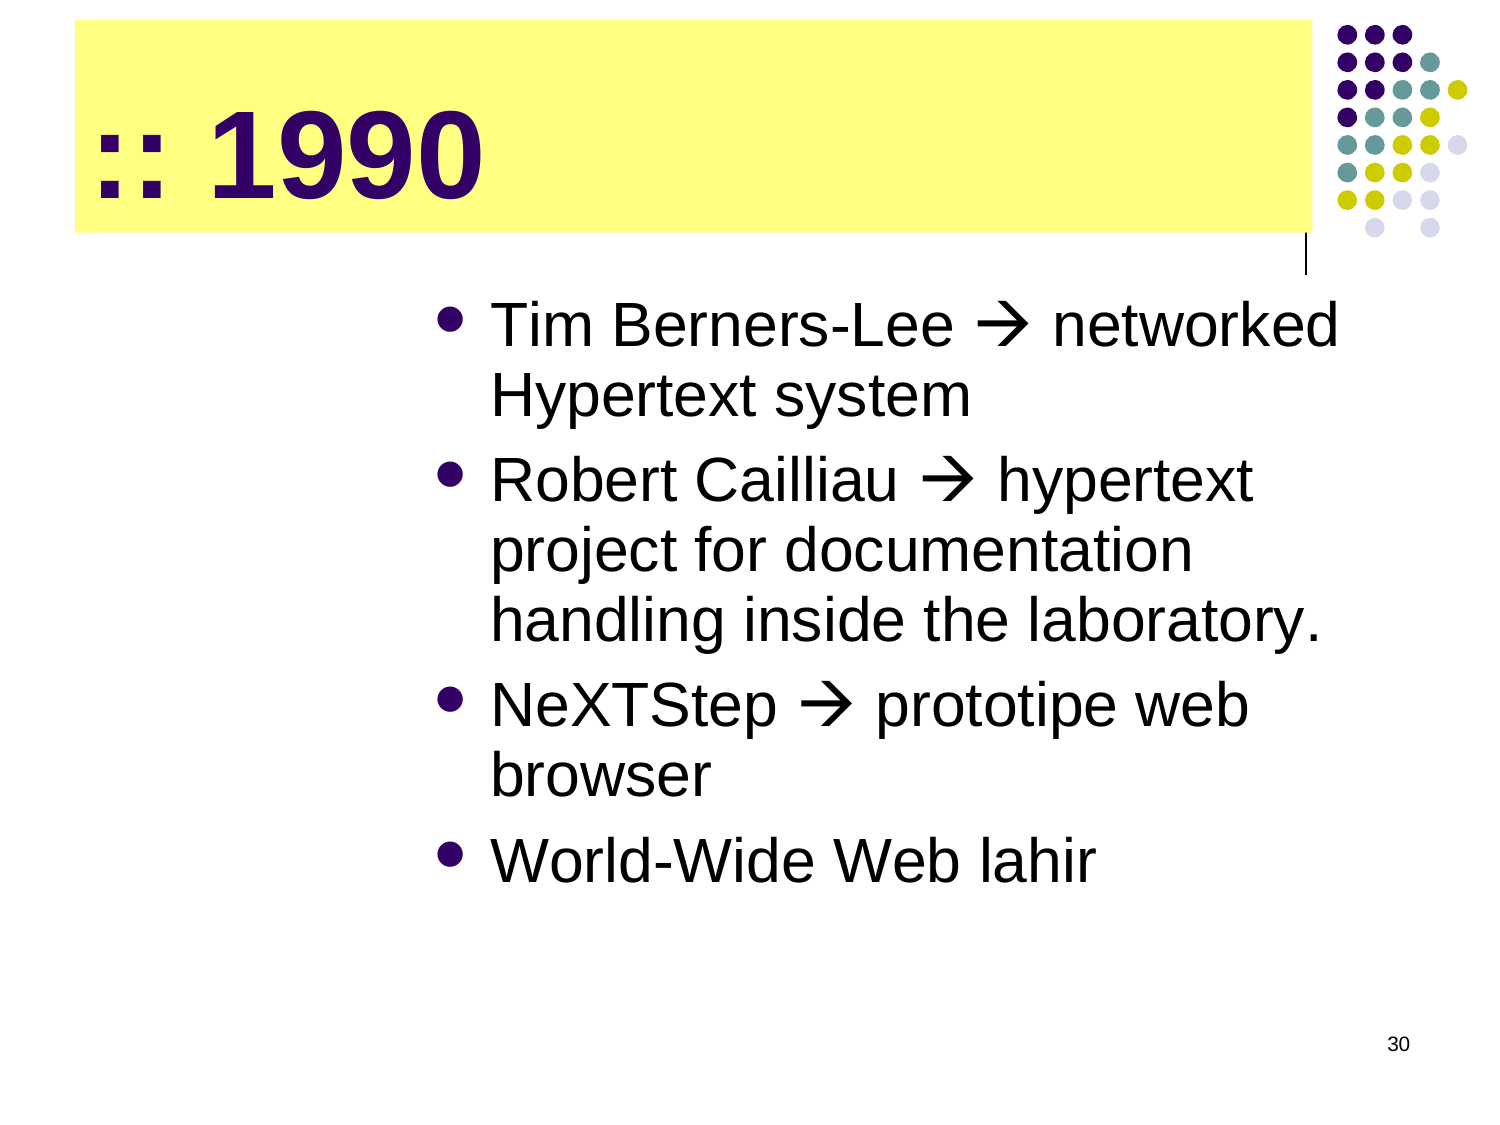

# :: 1990
Tim Berners-Lee  networked Hypertext system
Robert Cailliau  hypertext project for documentation handling inside the laboratory.
NeXTStep  prototipe web browser
World-Wide Web lahir
30